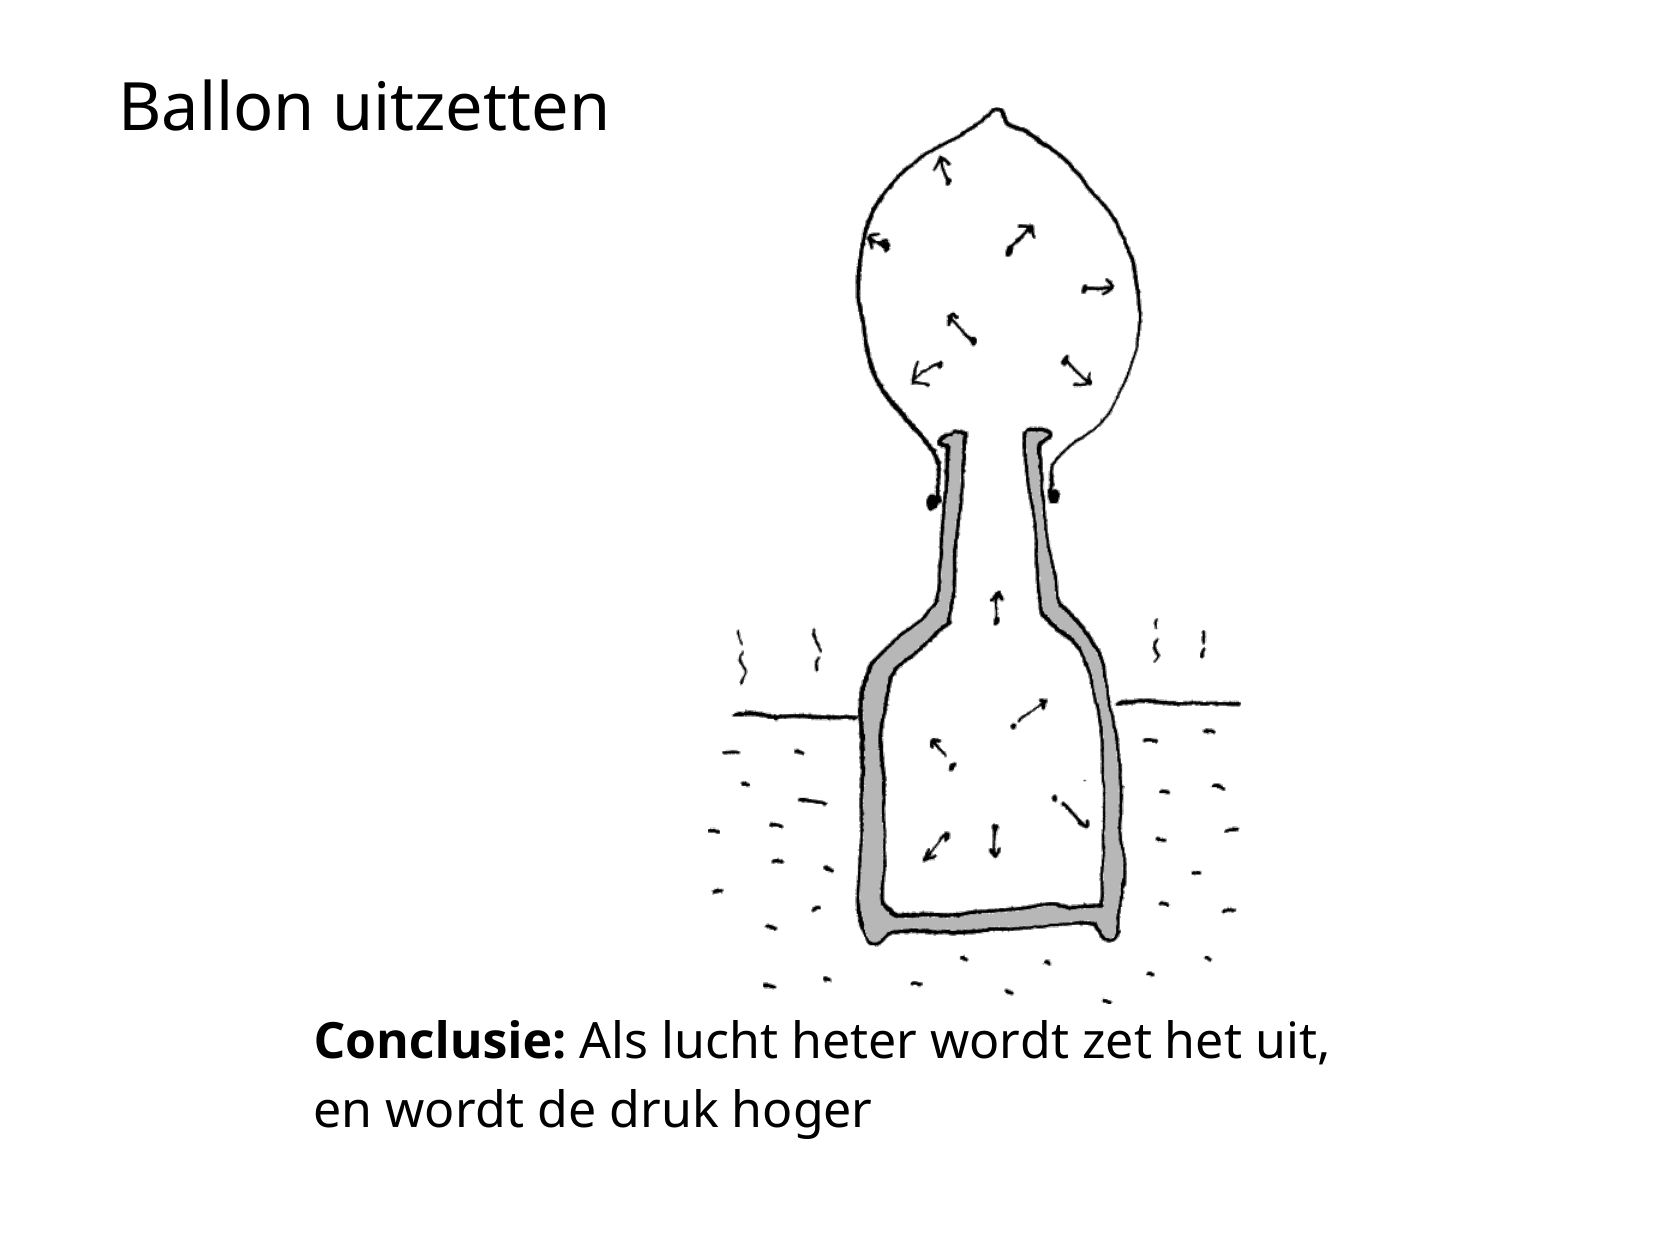

Ballon uitzetten
Conclusie: Als lucht heter wordt zet het uit,
en wordt de druk hoger